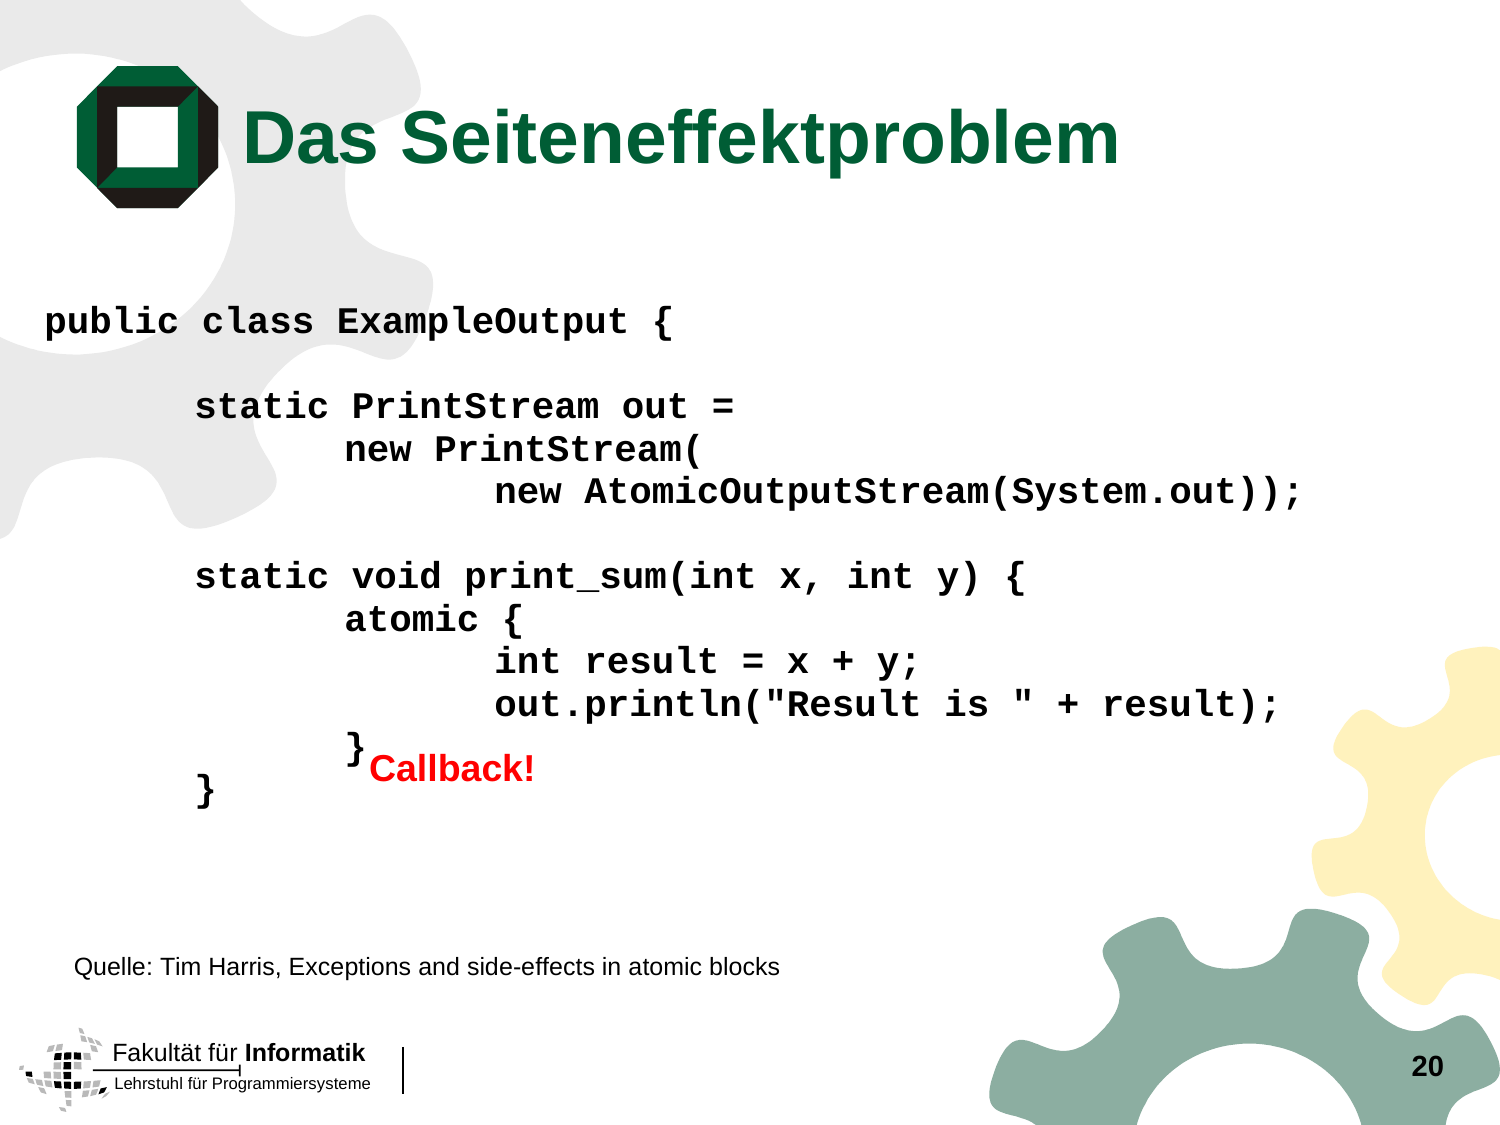

# Das Seiteneffektproblem
public class ExampleOutput {
	static PrintStream out =
		new PrintStream(
			new AtomicOutputStream(System.out));
	static void print_sum(int x, int y) {
		atomic {
			int result = x + y;
			out.println("Result is " + result);
		}
	}
Callback!
Quelle: Tim Harris, Exceptions and side-effects in atomic blocks
20